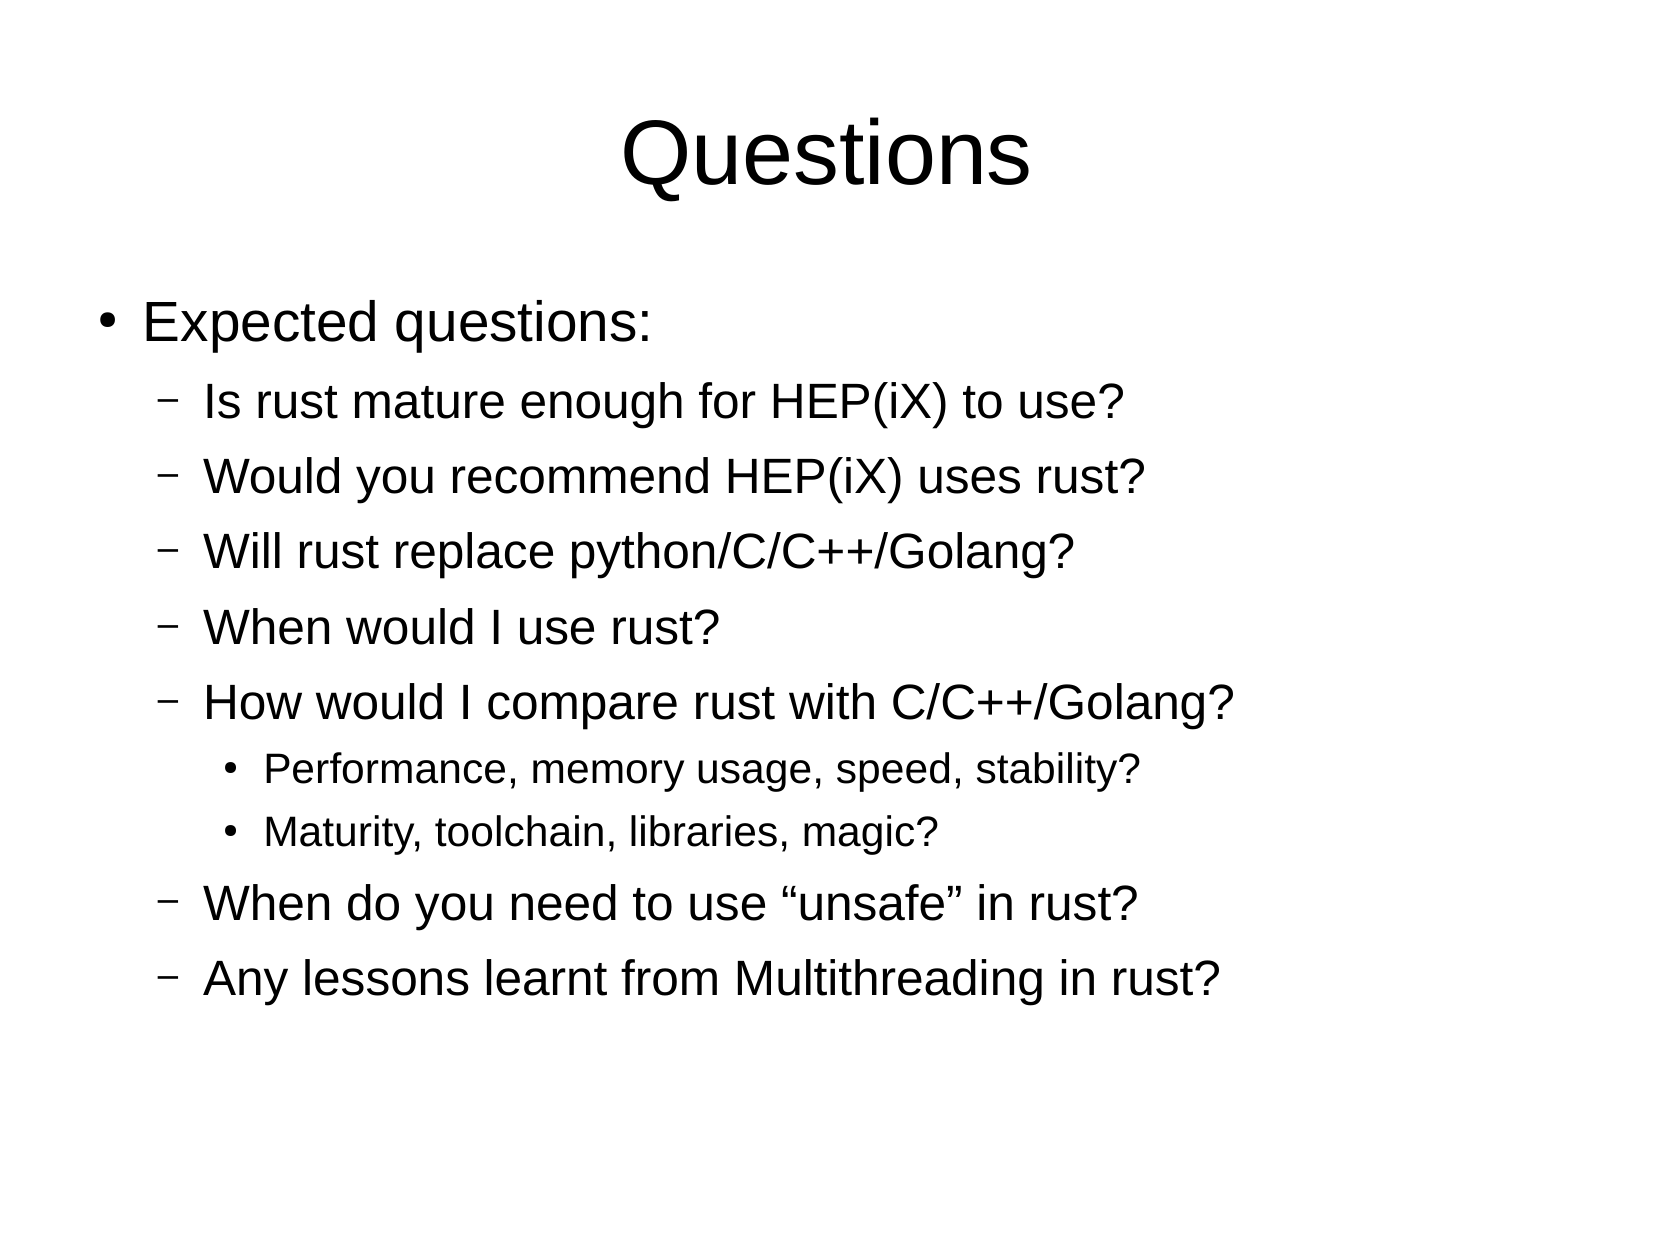

# Questions
Expected questions:
Is rust mature enough for HEP(iX) to use?
Would you recommend HEP(iX) uses rust?
Will rust replace python/C/C++/Golang?
When would I use rust?
How would I compare rust with C/C++/Golang?
Performance, memory usage, speed, stability?
Maturity, toolchain, libraries, magic?
When do you need to use “unsafe” in rust?
Any lessons learnt from Multithreading in rust?